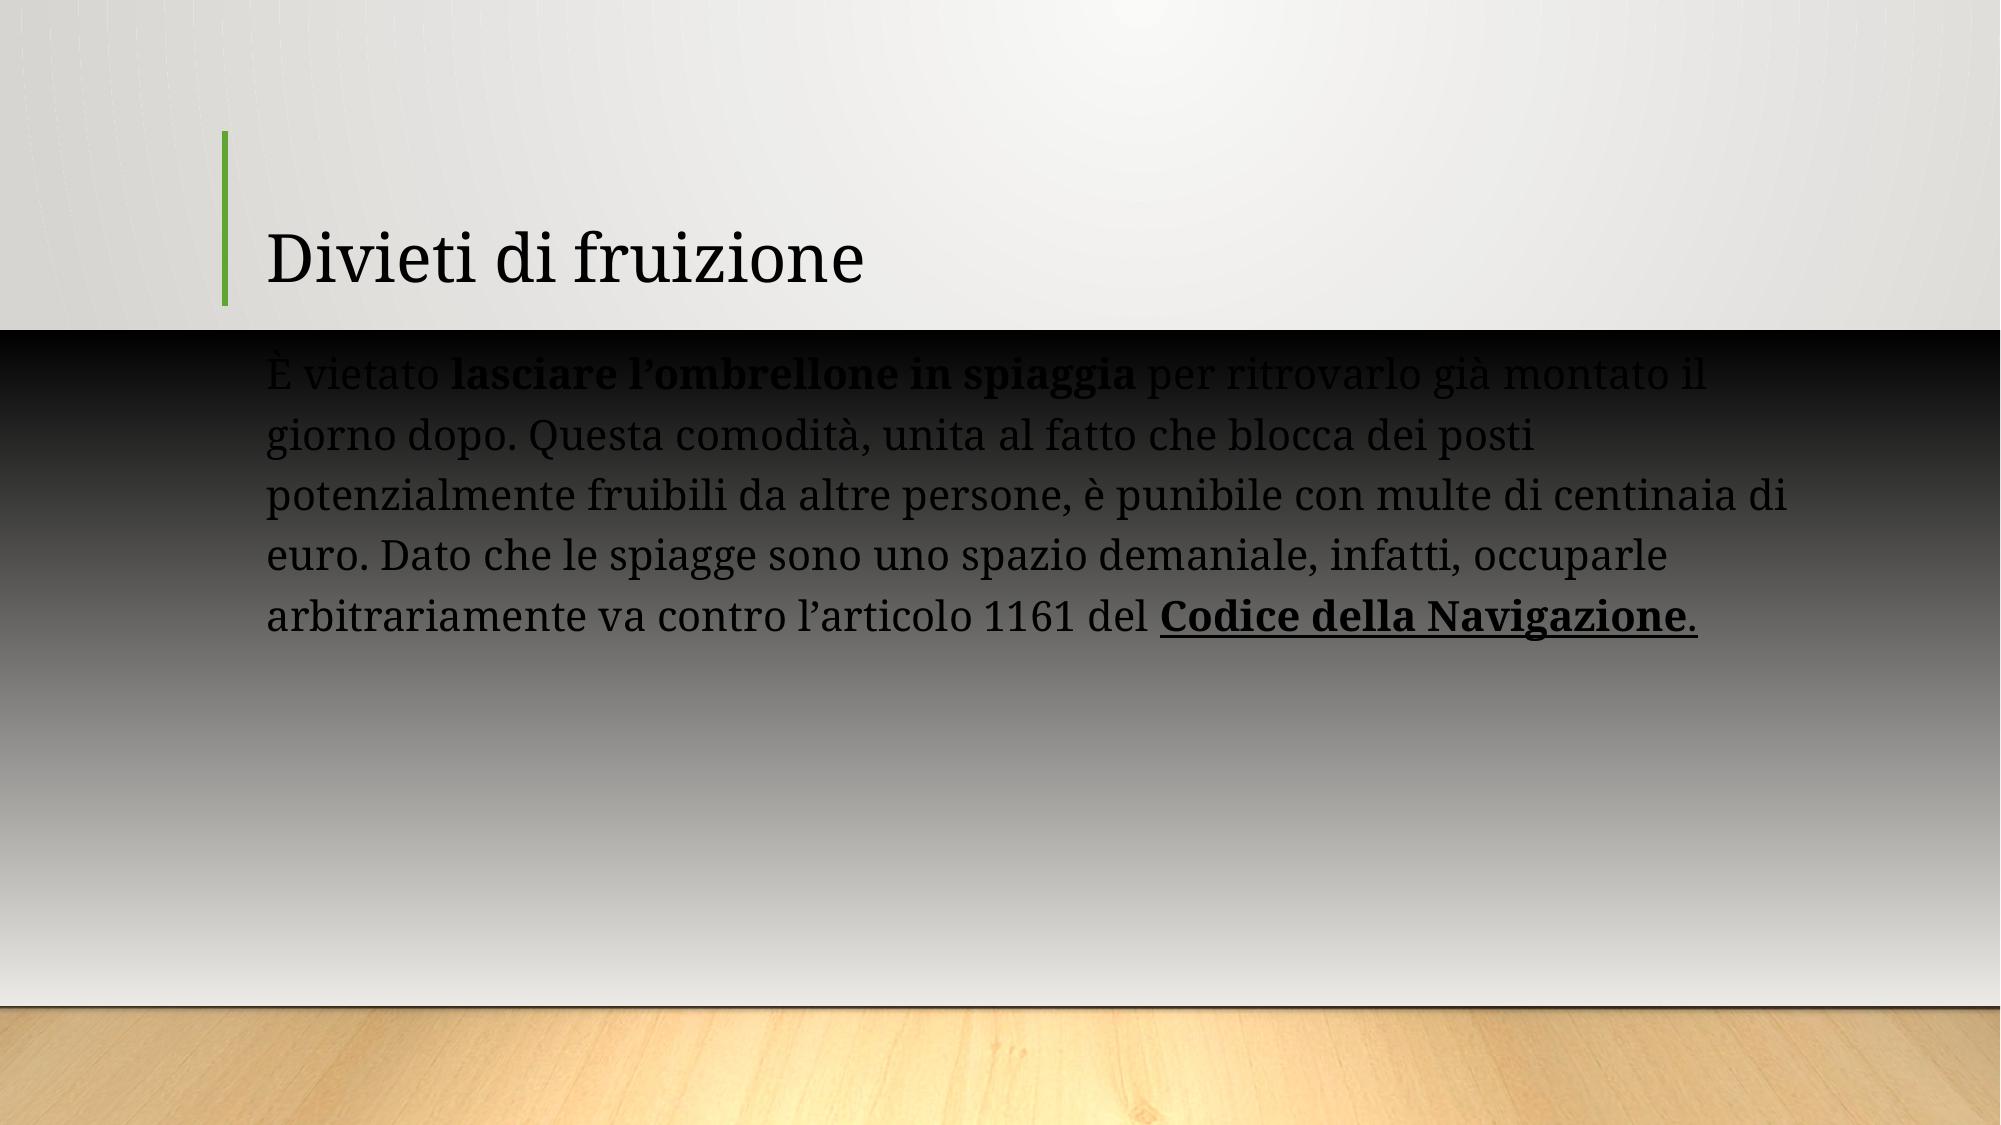

# Divieti di fruizione
È vietato lasciare l’ombrellone in spiaggia per ritrovarlo già montato il giorno dopo. Questa comodità, unita al fatto che blocca dei posti potenzialmente fruibili da altre persone, è punibile con multe di centinaia di euro. Dato che le spiagge sono uno spazio demaniale, infatti, occuparle arbitrariamente va contro l’articolo 1161 del Codice della Navigazione.